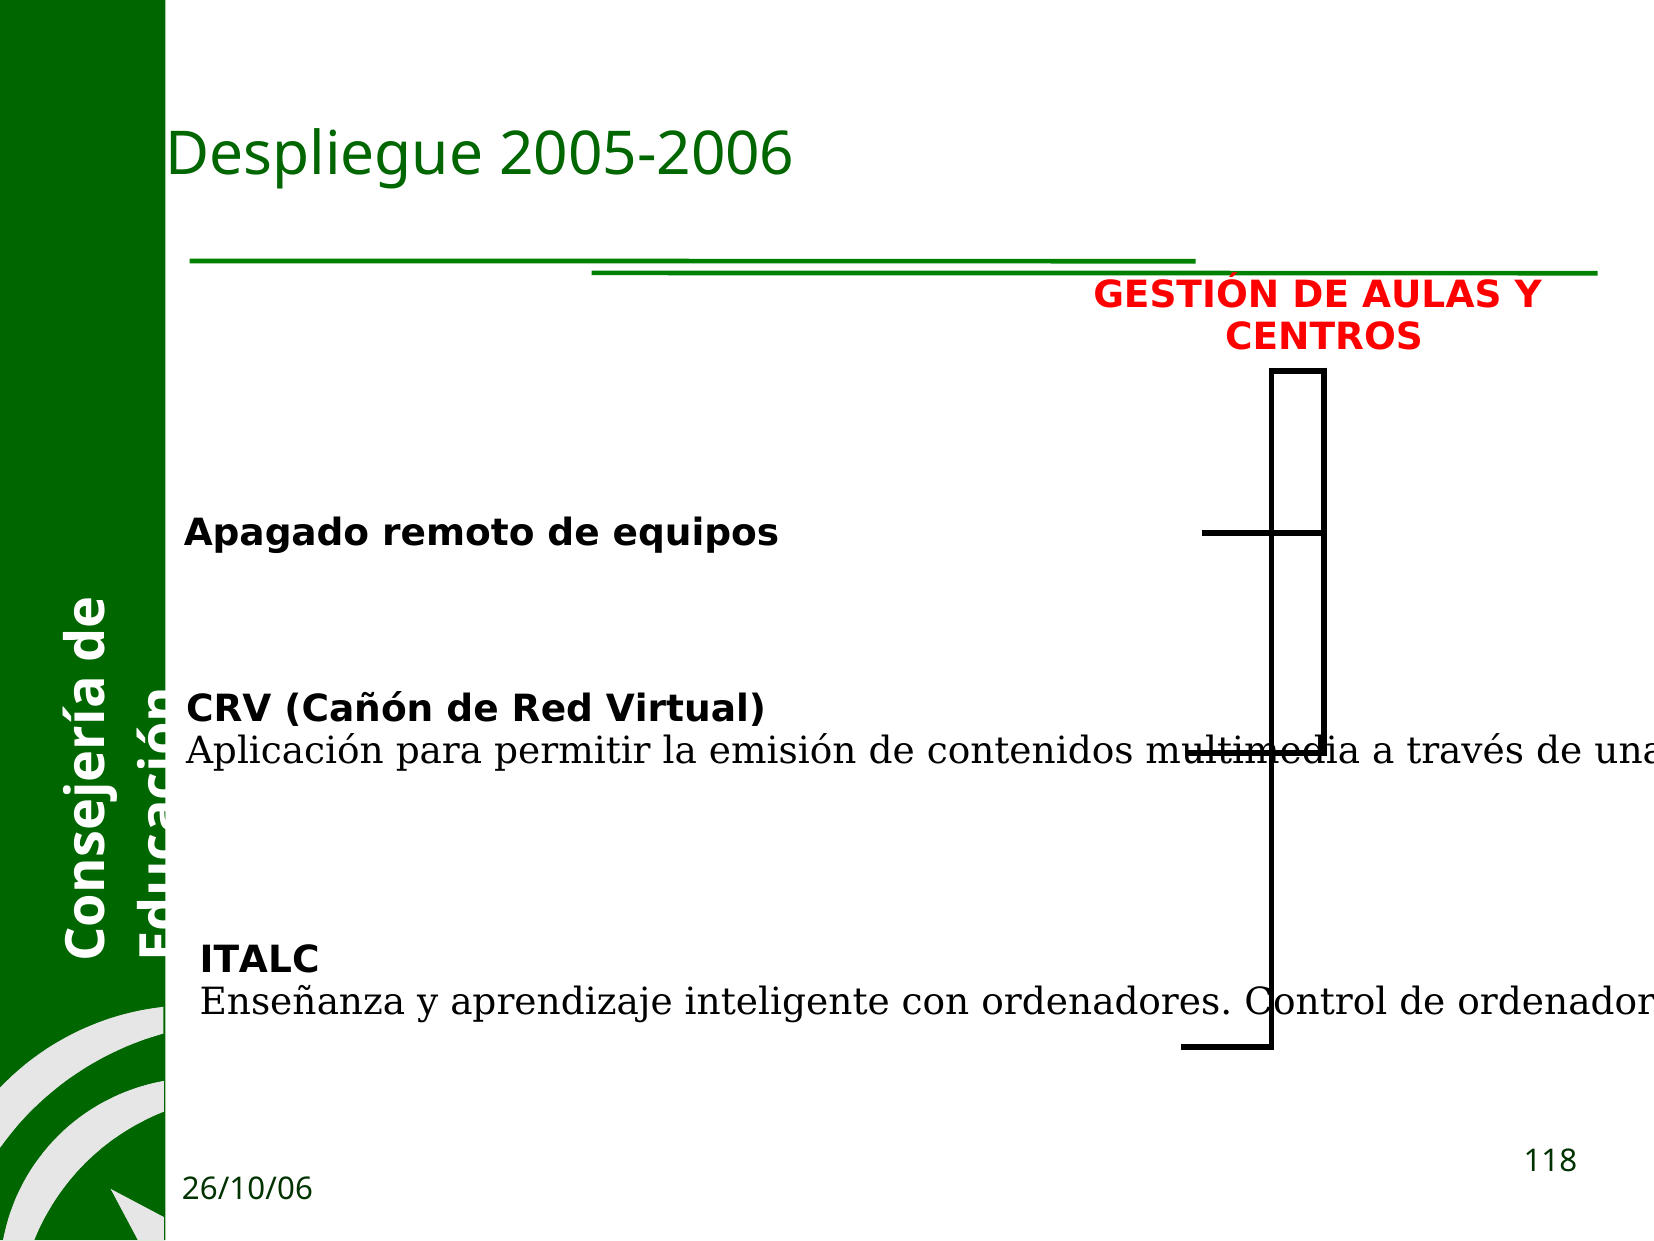

Despliegue 2005-2006
GESTIÓN DE AULAS Y
CENTROS
Apagado remoto de equipos
CRV (Cañón de Red Virtual)
Aplicación para permitir la emisión de contenidos multimedia a través de una red de área local.
ITALC
Enseñanza y aprendizaje inteligente con ordenadores. Control de ordenador del alumnado para su guía adaptado a las necesidades especificas de los centros TIC
118